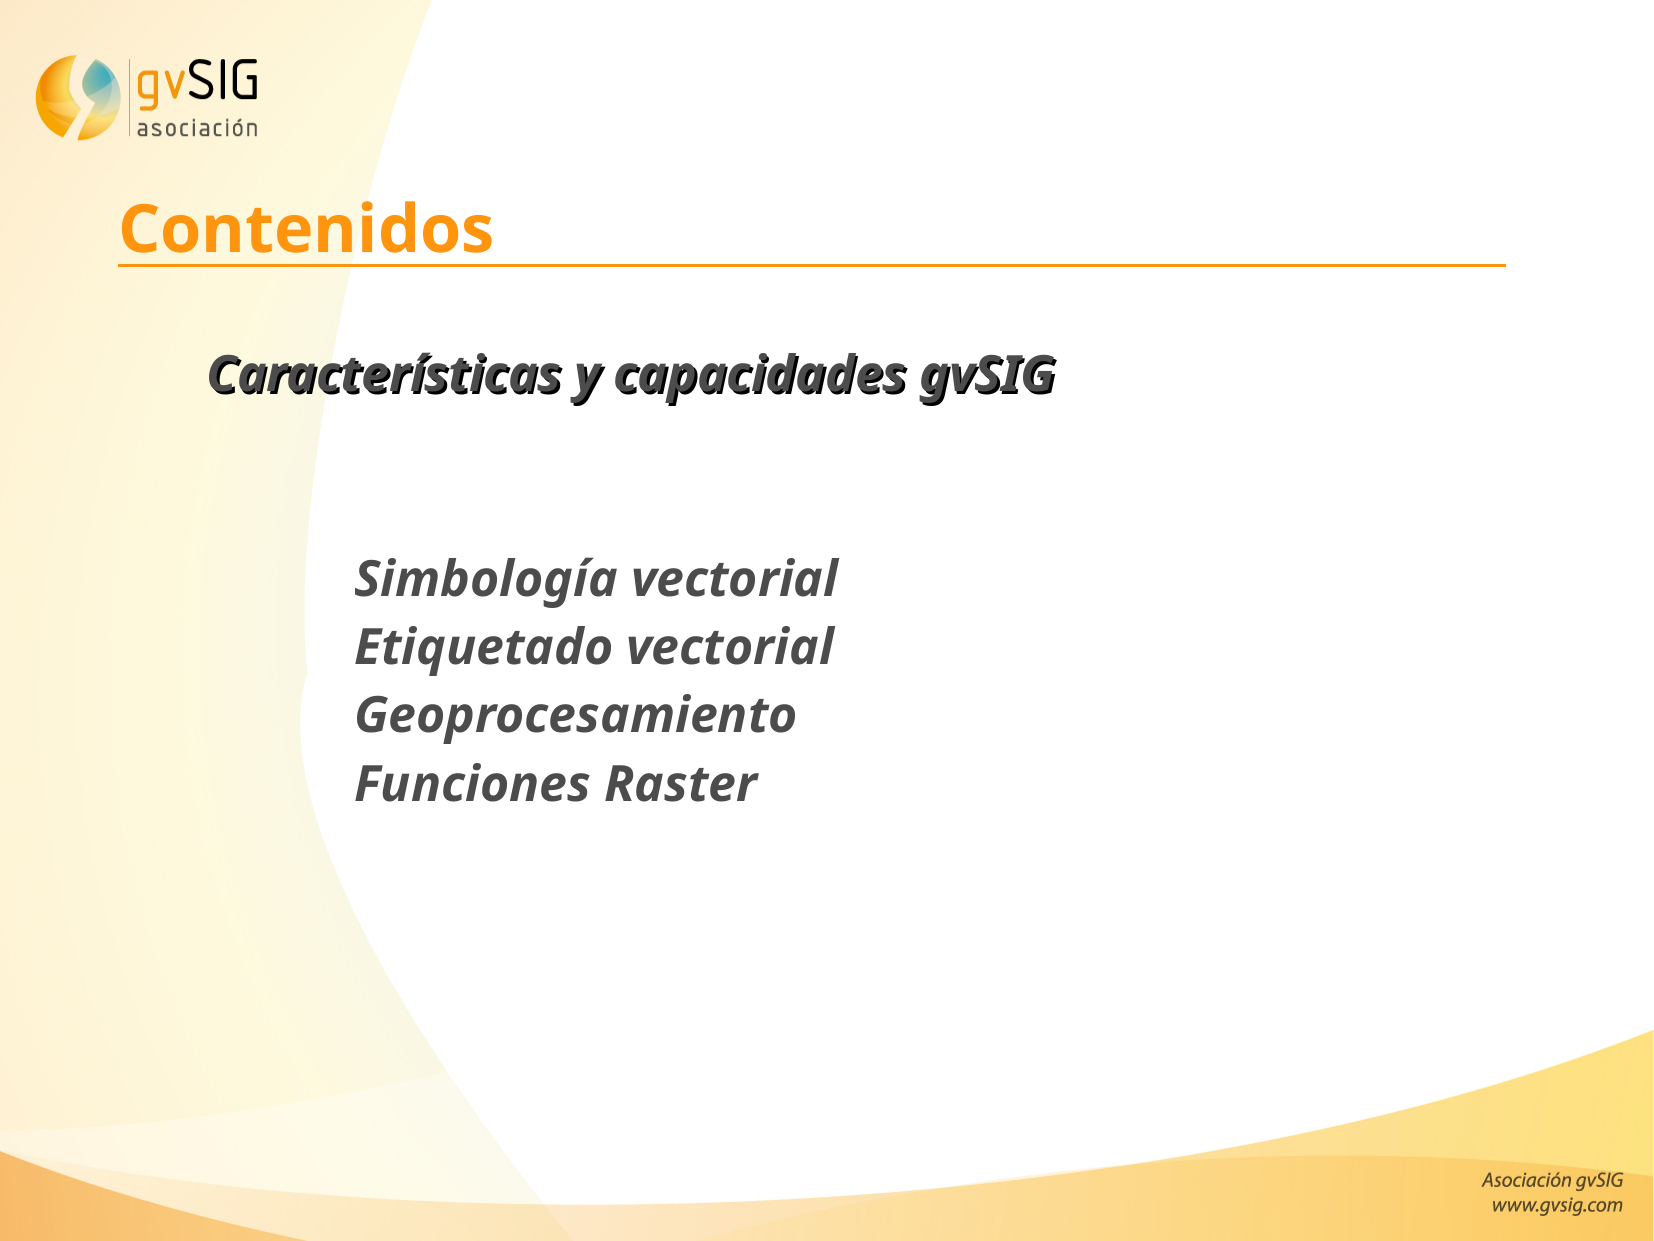

# Contenidos
Características y capacidades gvSIG
		Simbología vectorial
		Etiquetado vectorial
		Geoprocesamiento
		Funciones Raster